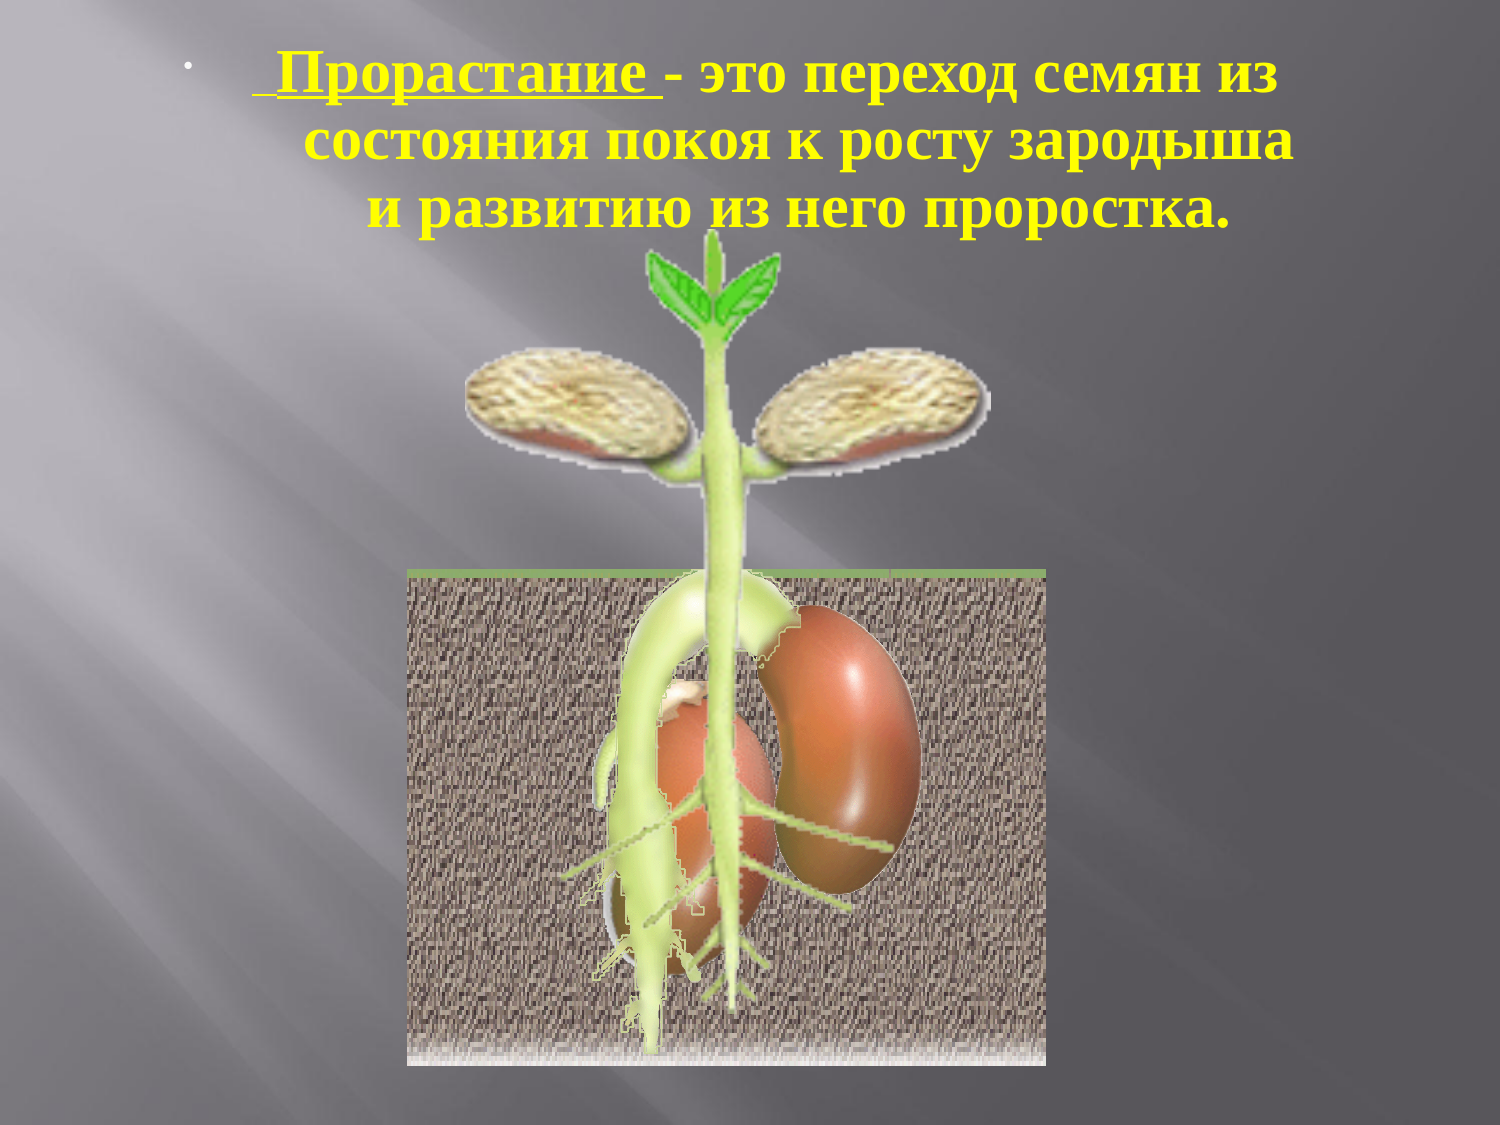

# Прорастание - это переход семян из состояния покоя к росту зародыша и развитию из него проростка.